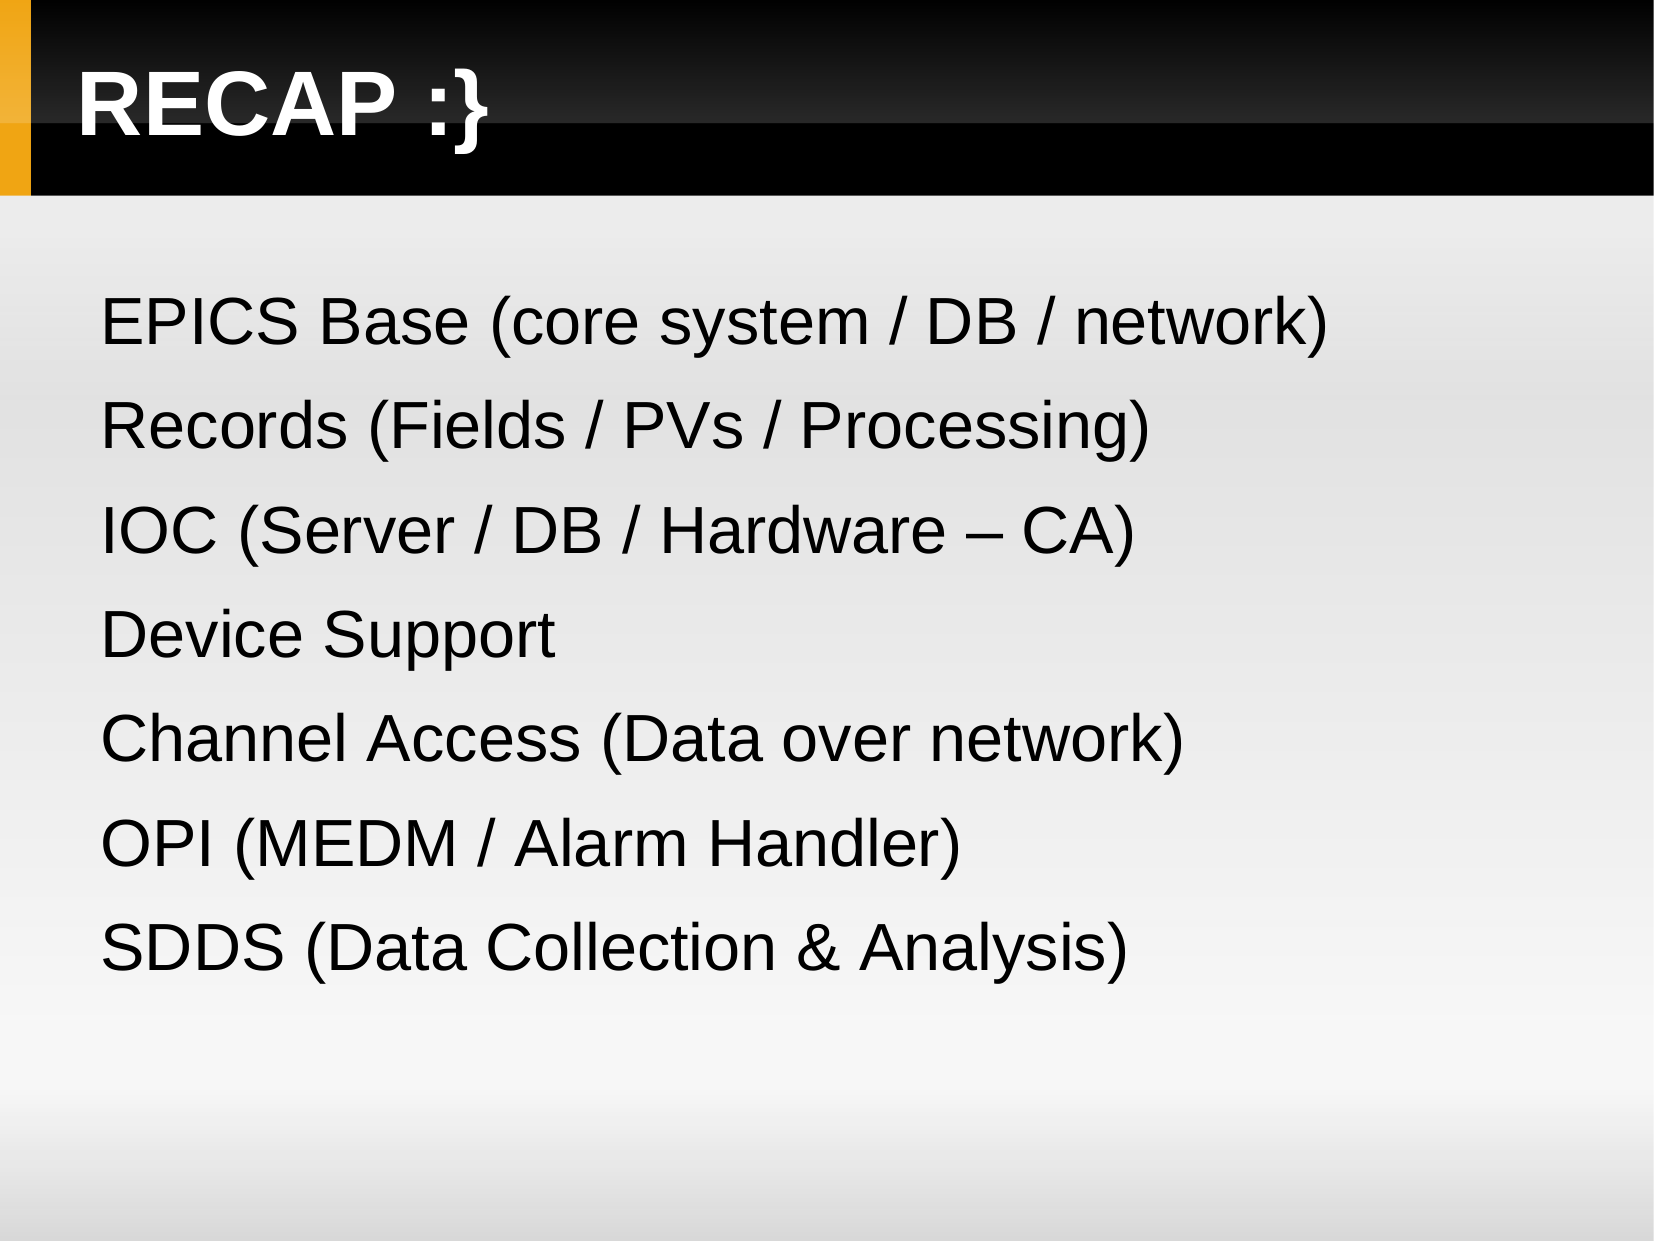

# RECAP :}
EPICS Base (core system / DB / network)
Records (Fields / PVs / Processing)
IOC (Server / DB / Hardware – CA)
Device Support
Channel Access (Data over network)
OPI (MEDM / Alarm Handler)
SDDS (Data Collection & Analysis)